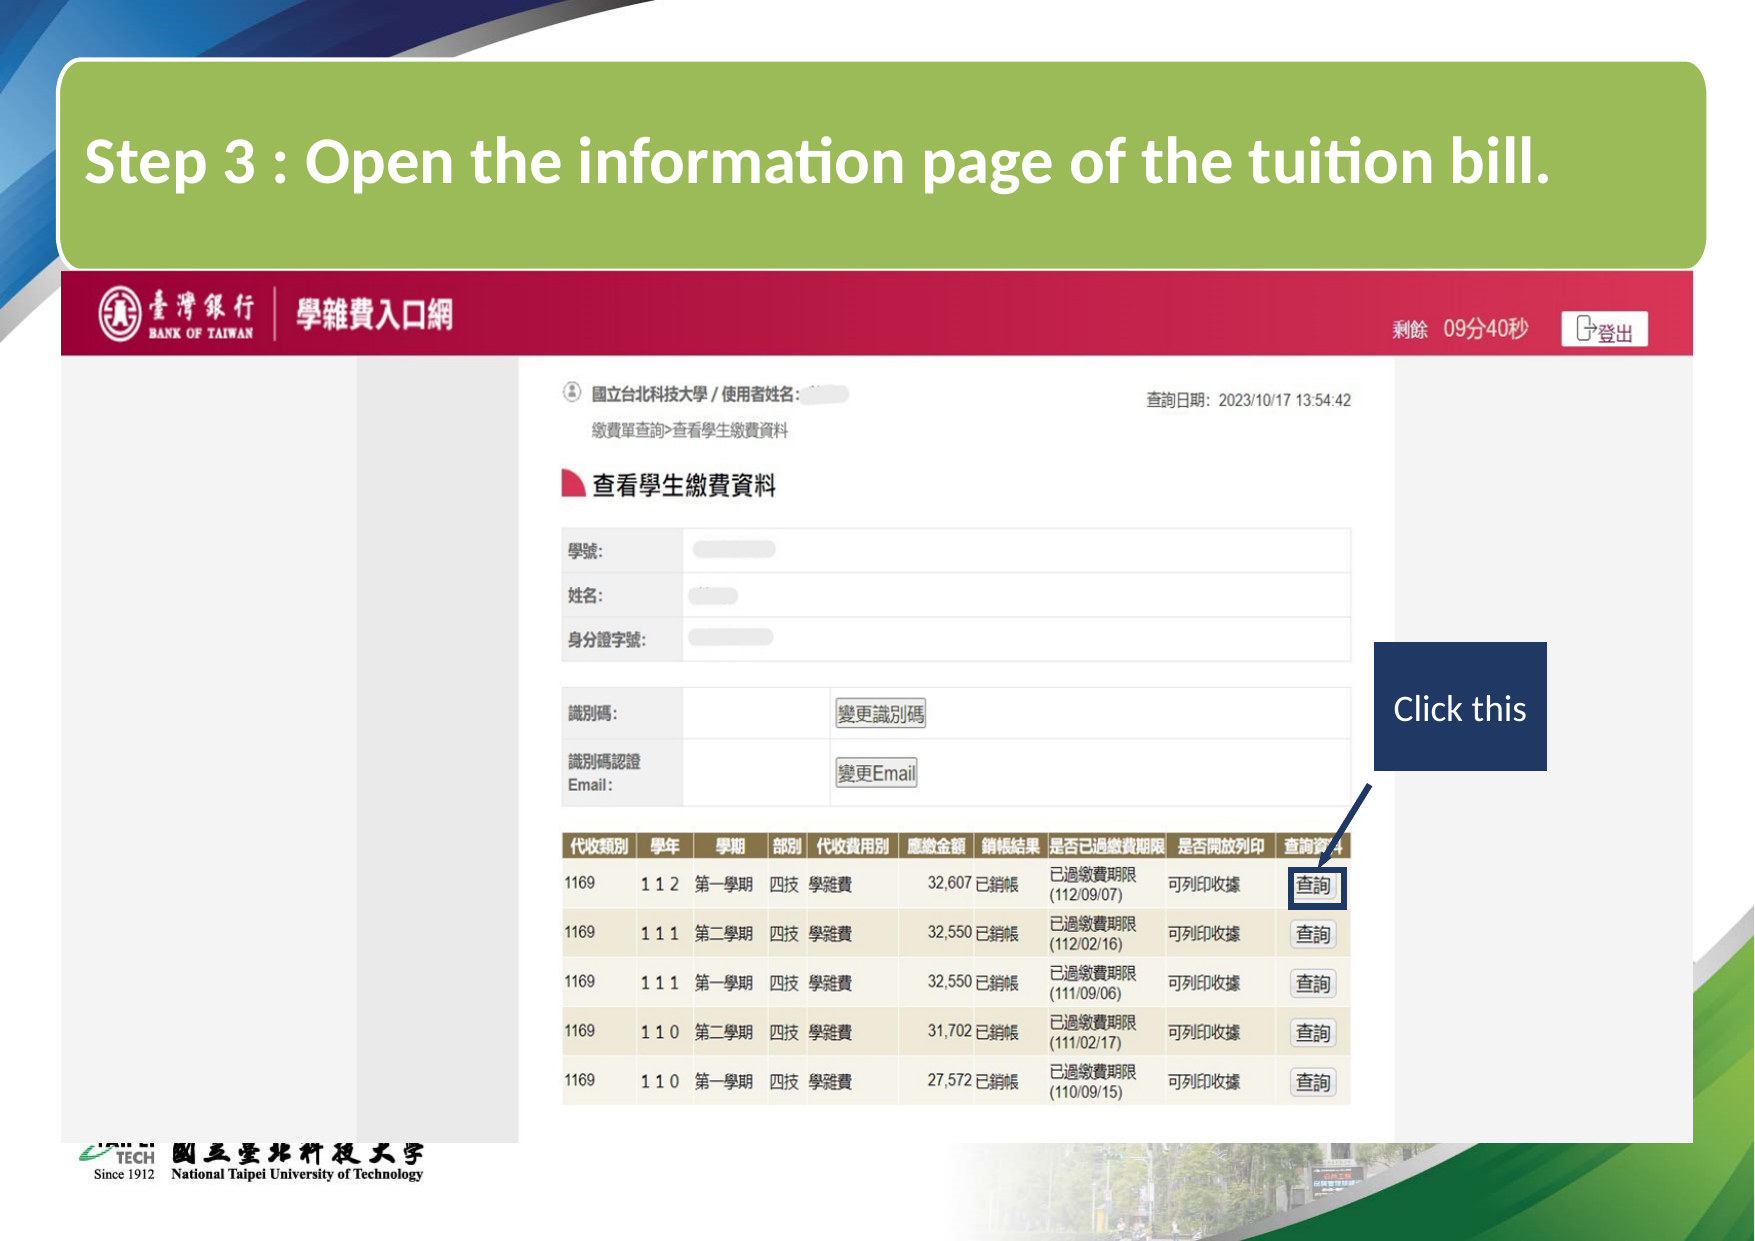

Step 3 : Open the information page of the tuition bill.
Click this